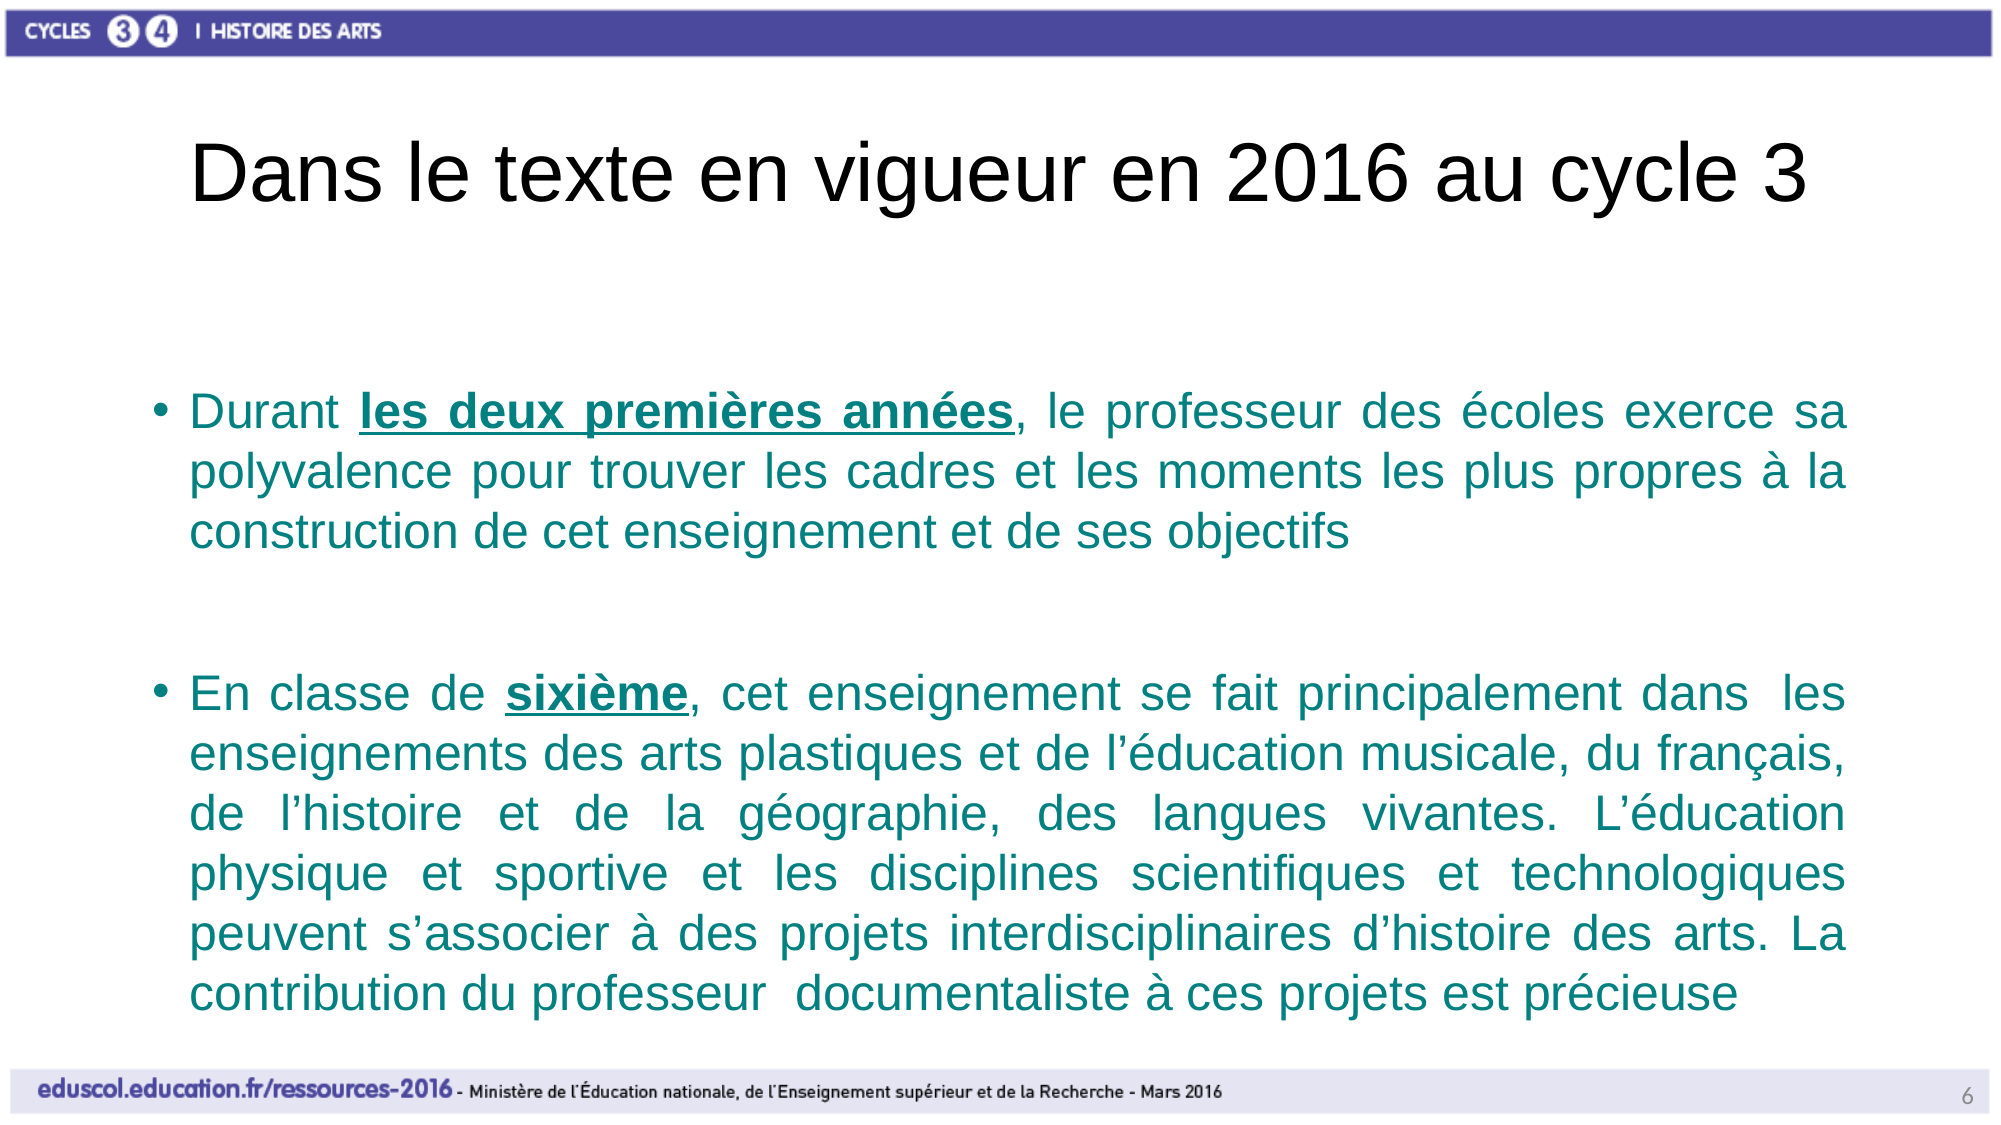

# Dans le texte en vigueur en 2016 au cycle 3
Durant les deux premières années, le professeur des écoles exerce sa polyvalence pour trouver les cadres et les moments les plus propres à la construction de cet enseignement et de ses objectifs
En classe de sixième, cet enseignement se fait principalement dans  les enseignements des arts plastiques et de l’éducation musicale, du français, de l’histoire et de la géographie, des langues vivantes. L’éducation physique et sportive et les disciplines scientifiques et technologiques peuvent s’associer à des projets interdisciplinaires d’histoire des arts. La contribution du professeur  documentaliste à ces projets est précieuse